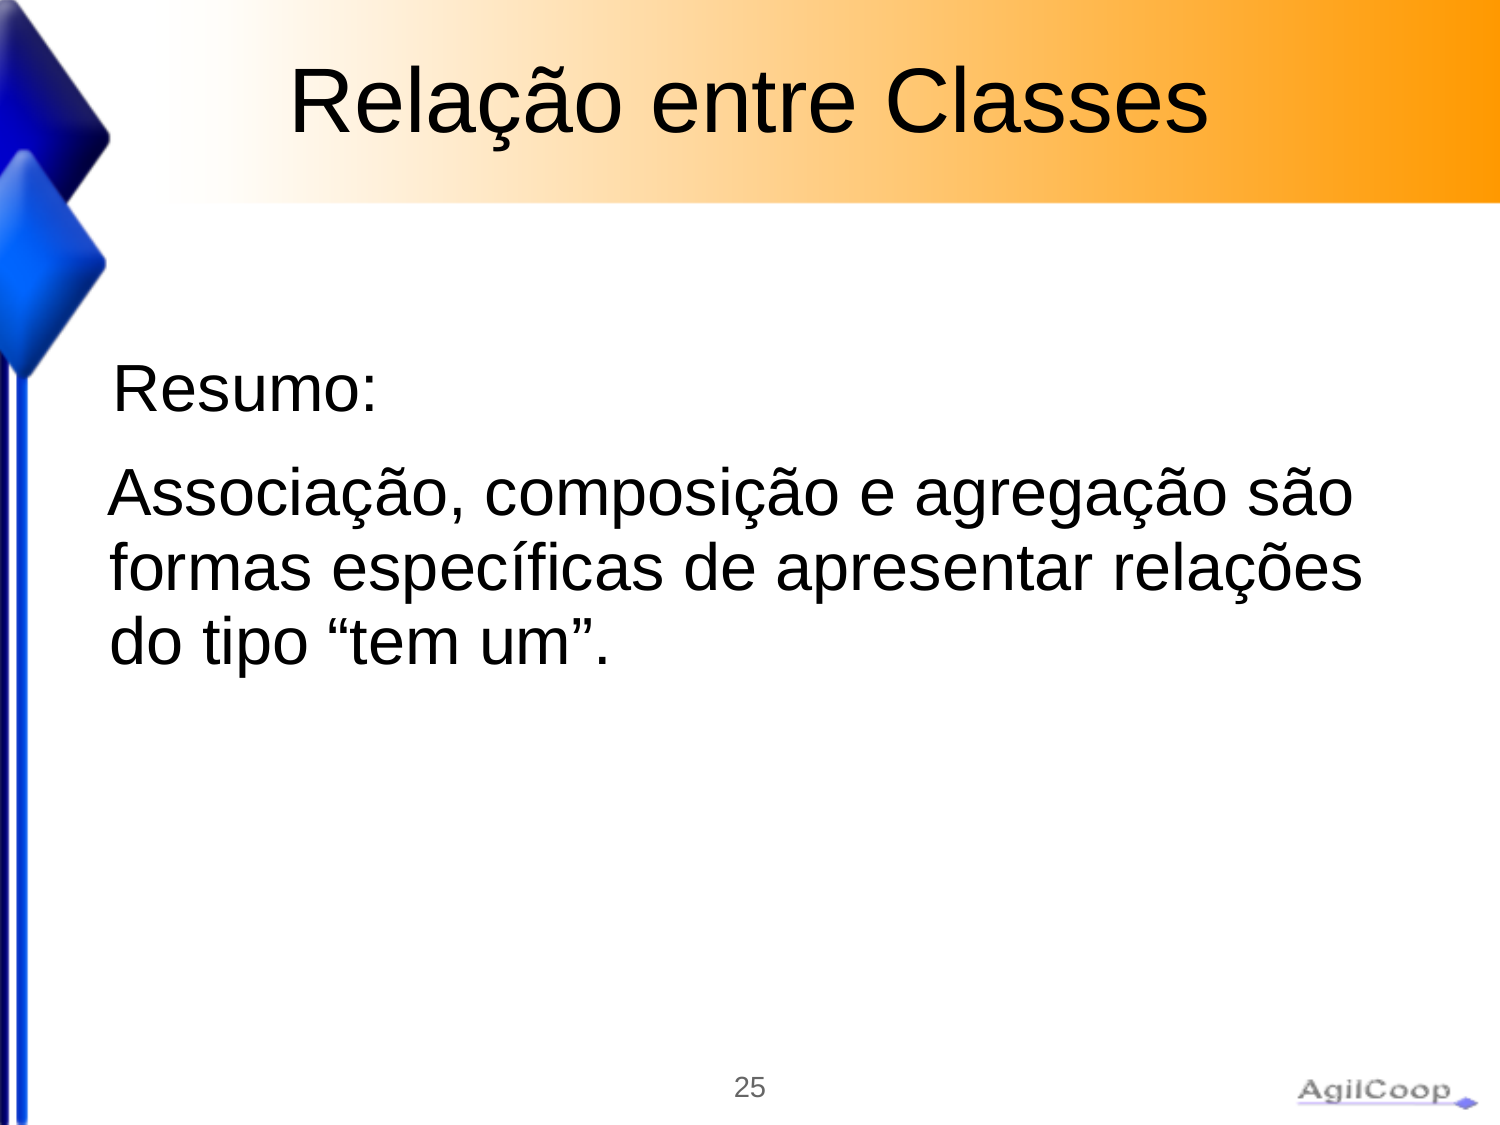

# Relação entre Classes
Resumo:
Associação, composição e agregação são formas específicas de apresentar relações do tipo “tem um”.
25